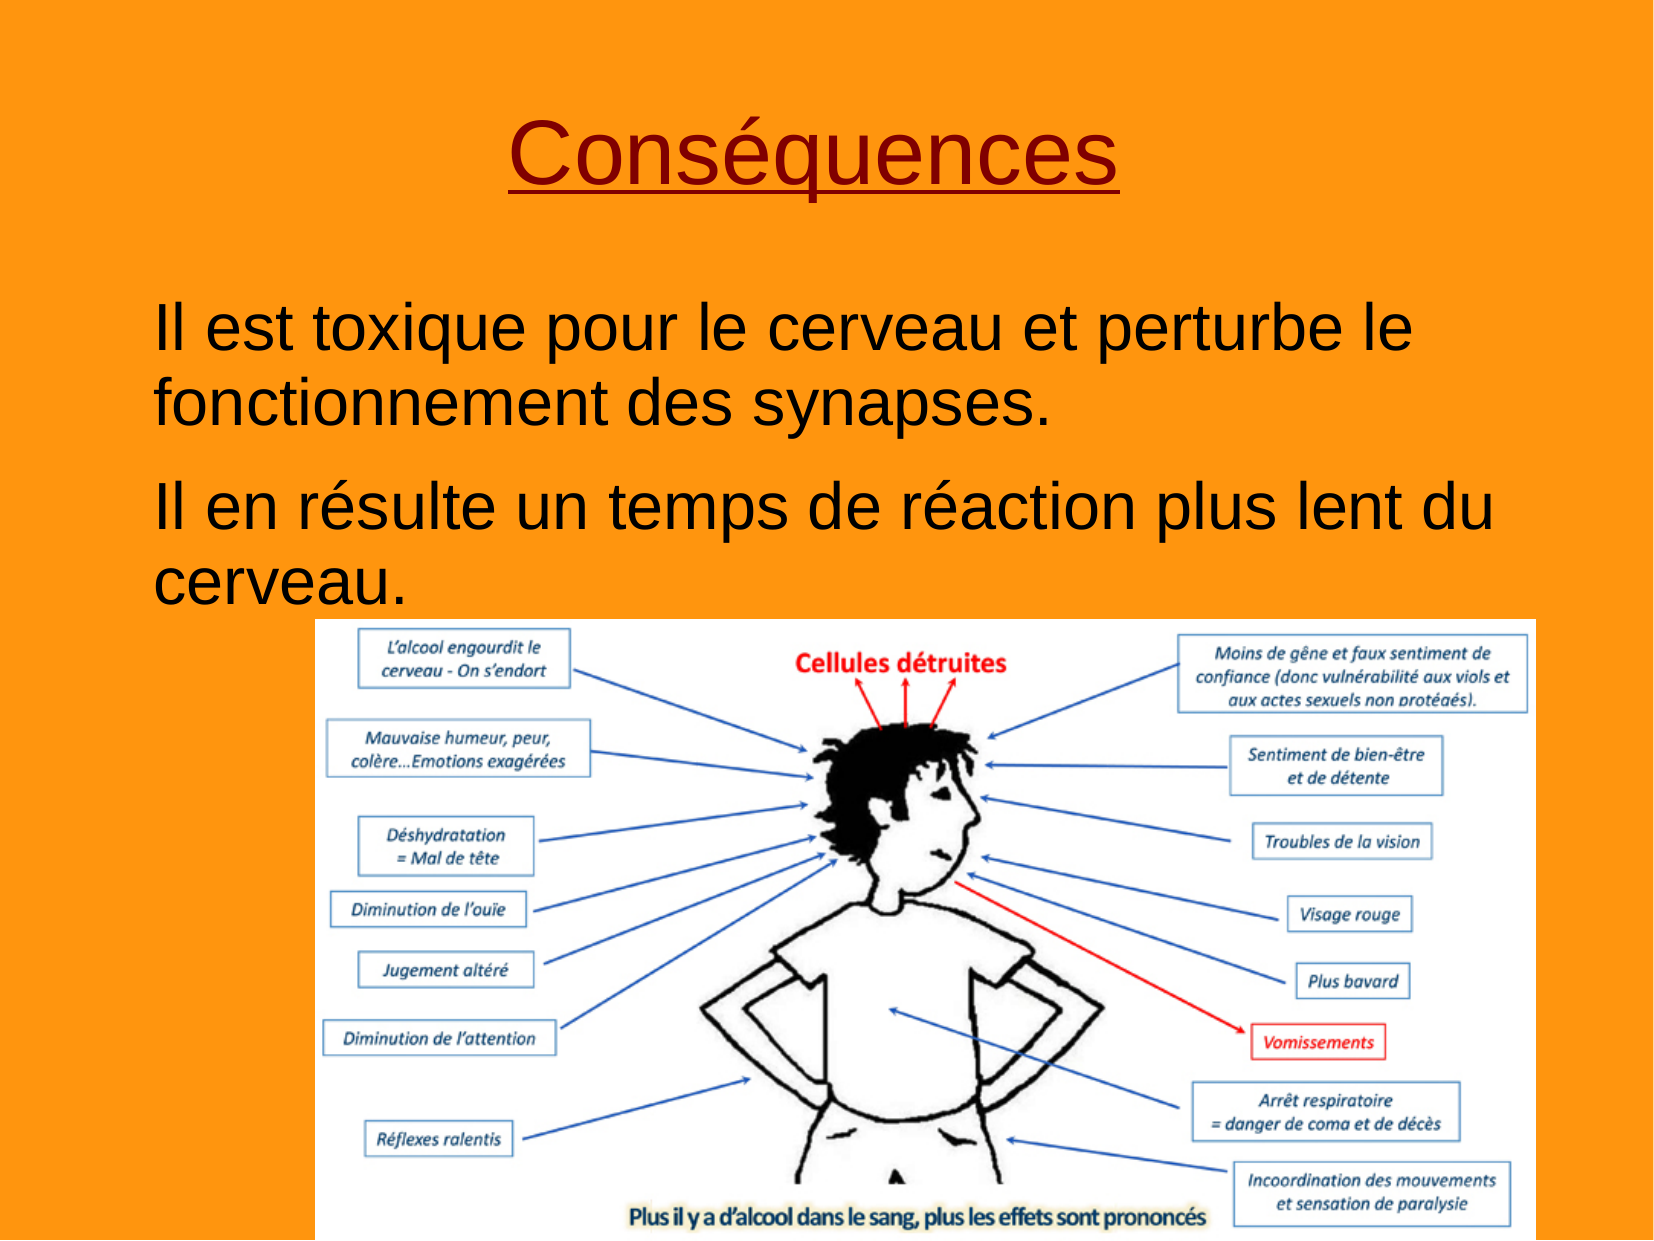

# Conséquences
Il est toxique pour le cerveau et perturbe le fonctionnement des synapses.
Il en résulte un temps de réaction plus lent du cerveau.